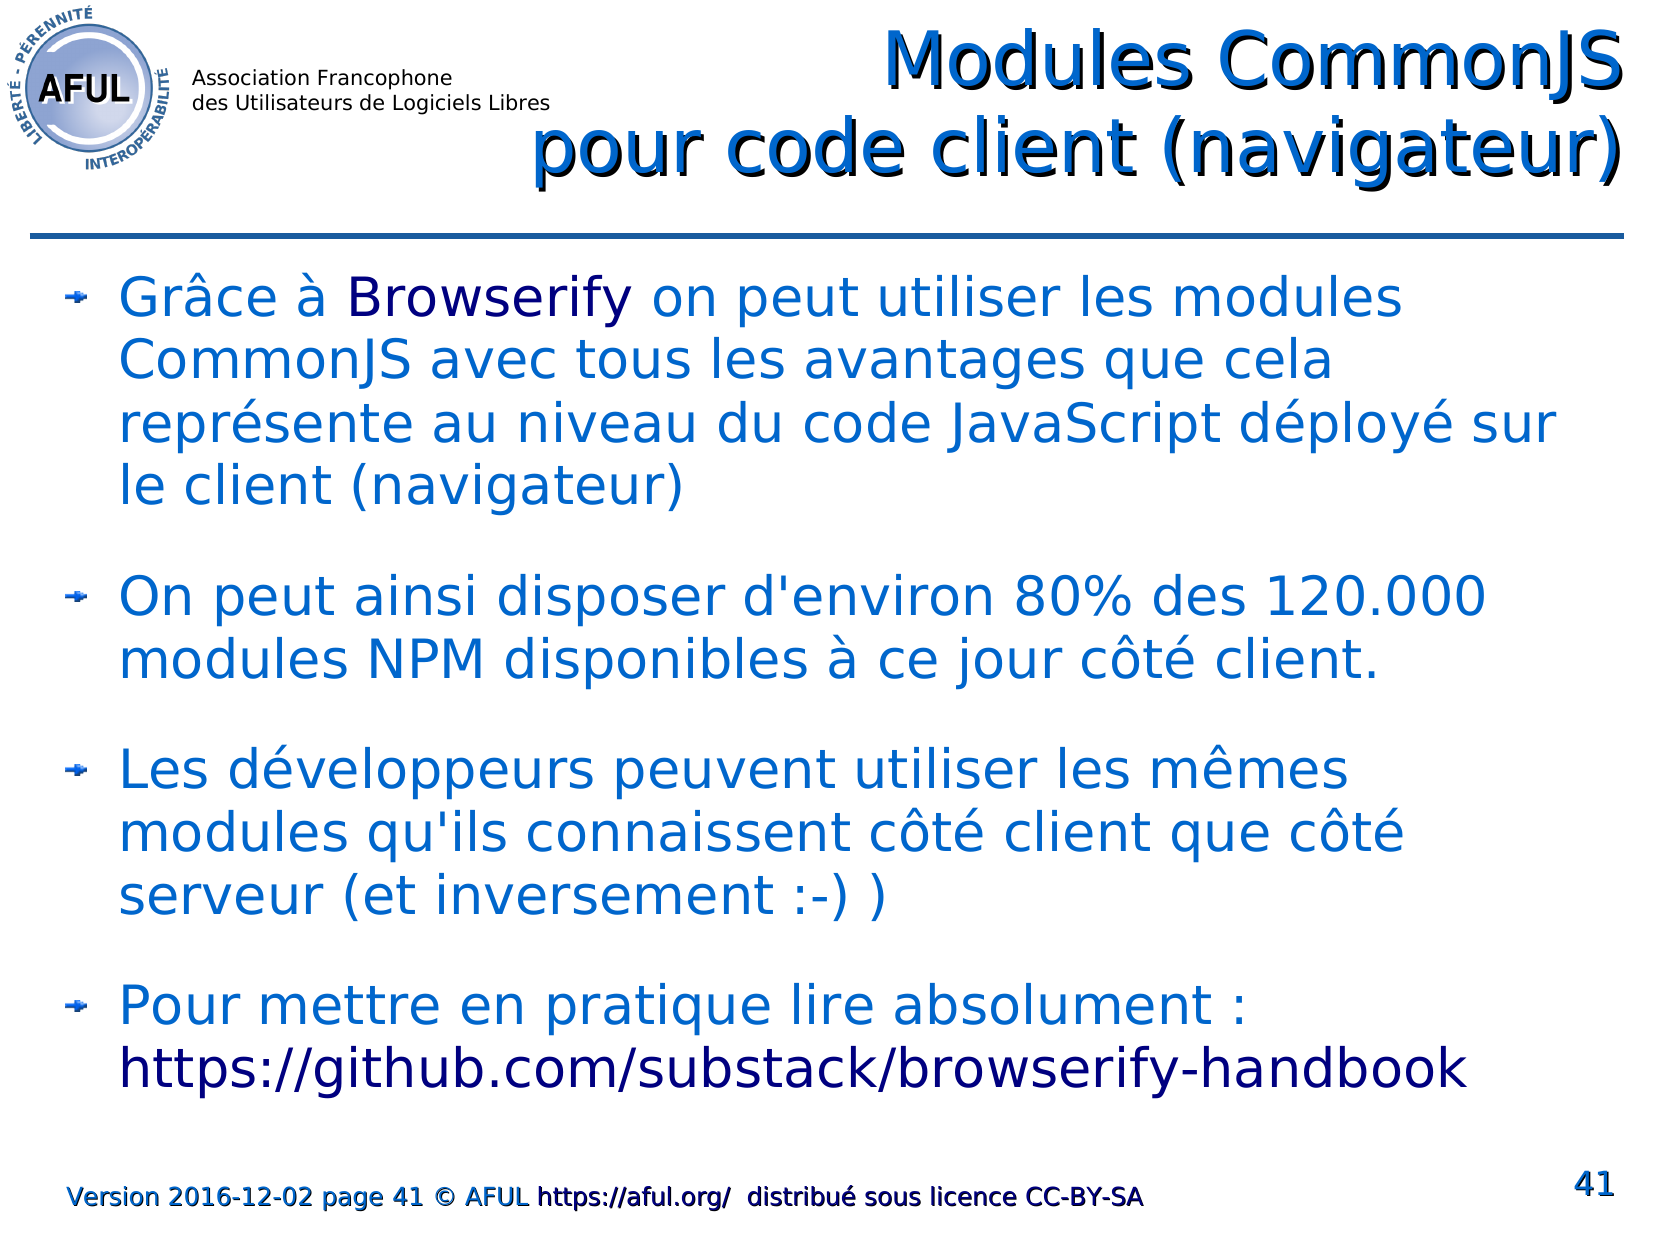

# Modules CommonJS pour code client (navigateur)
Grâce à Browserify on peut utiliser les modules CommonJS avec tous les avantages que cela représente au niveau du code JavaScript déployé sur le client (navigateur)
On peut ainsi disposer d'environ 80% des 120.000 modules NPM disponibles à ce jour côté client.
Les développeurs peuvent utiliser les mêmes modules qu'ils connaissent côté client que côté serveur (et inversement :-) )
Pour mettre en pratique lire absolument :
https://github.com/substack/browserify-handbook